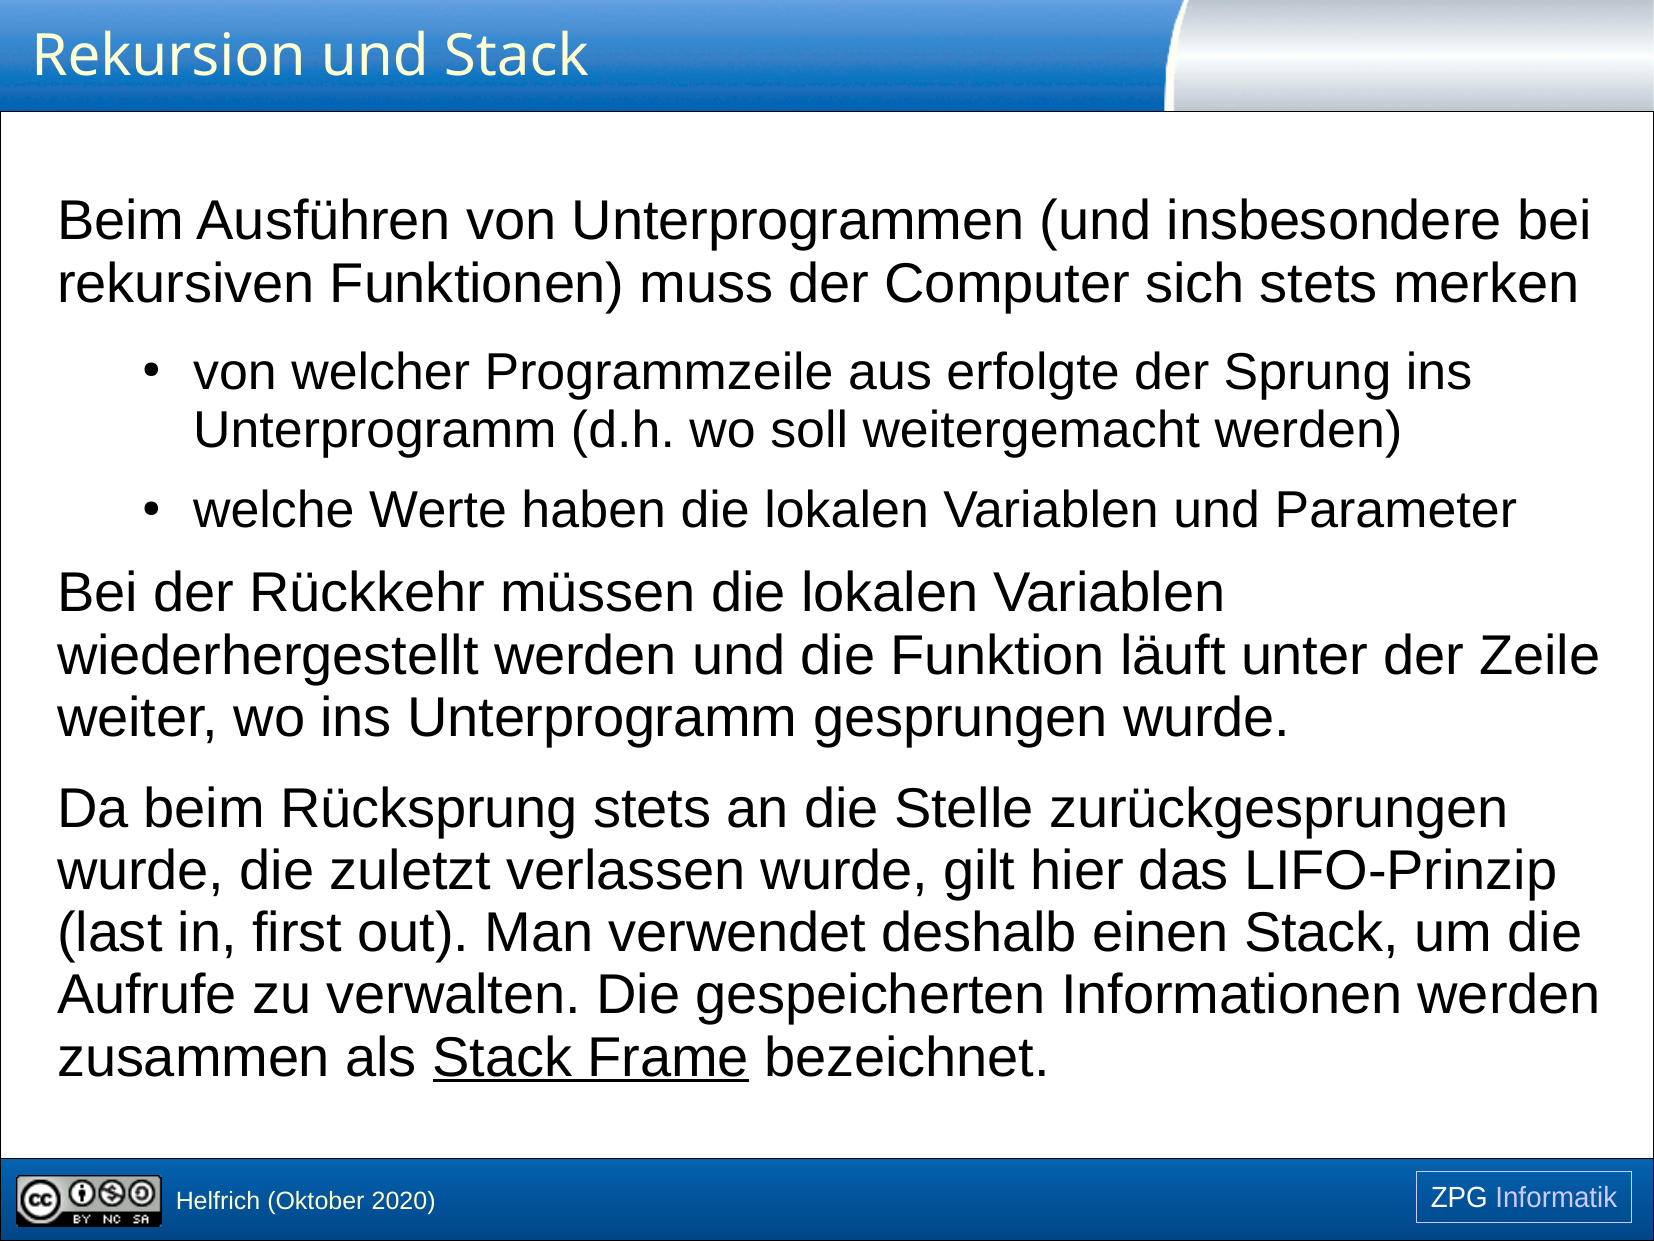

# Rekursion und Stack
Beim Ausführen von Unterprogrammen (und insbesondere bei rekursiven Funktionen) muss der Computer sich stets merken
von welcher Programmzeile aus erfolgte der Sprung ins Unterprogramm (d.h. wo soll weitergemacht werden)
welche Werte haben die lokalen Variablen und Parameter
Bei der Rückkehr müssen die lokalen Variablen wiederhergestellt werden und die Funktion läuft unter der Zeile weiter, wo ins Unterprogramm gesprungen wurde.
Da beim Rücksprung stets an die Stelle zurückgesprungen wurde, die zuletzt verlassen wurde, gilt hier das LIFO-Prinzip (last in, first out). Man verwendet deshalb einen Stack, um die Aufrufe zu verwalten. Die gespeicherten Informationen werden zusammen als Stack Frame bezeichnet.